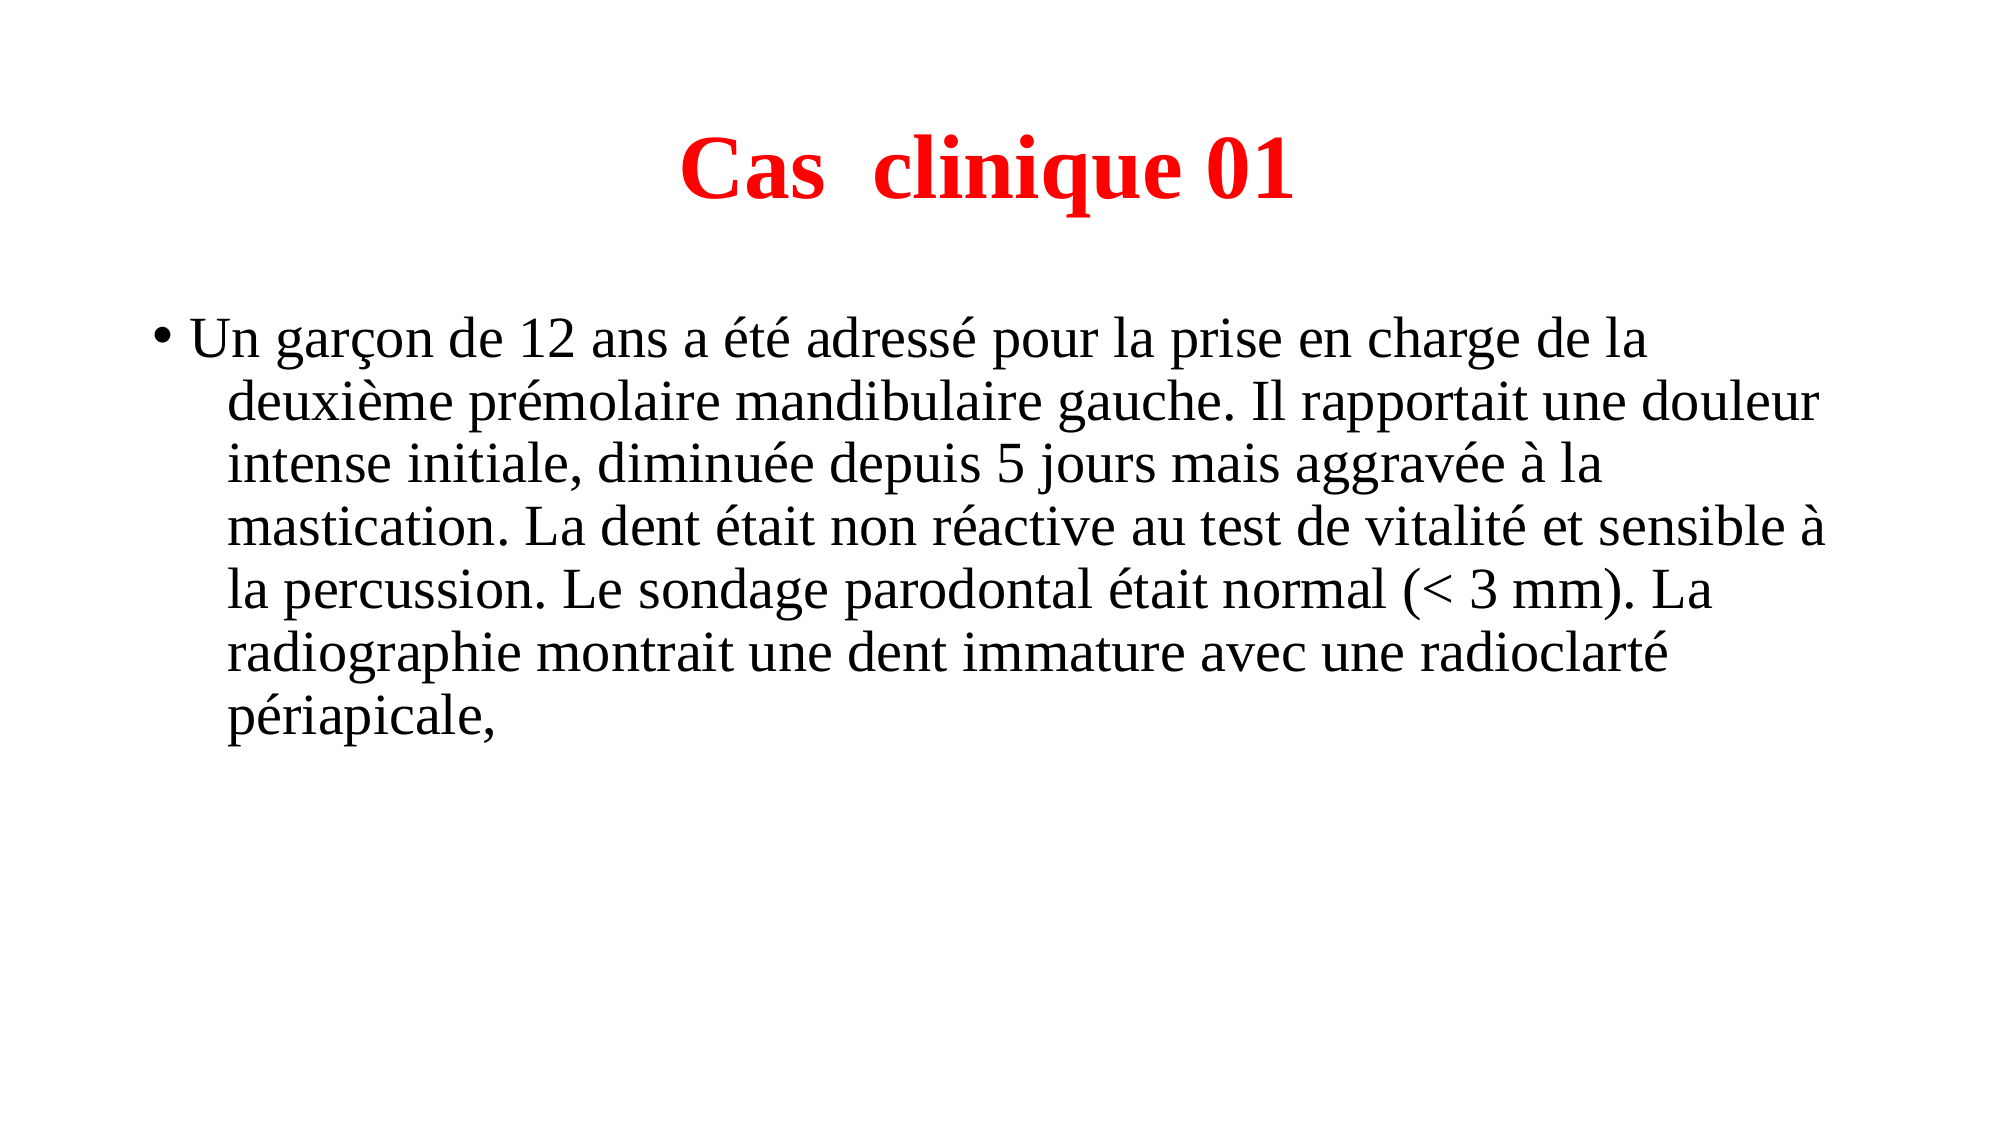

# Cas clinique 01
Un garçon de 12 ans a été adressé pour la prise en charge de la deuxième prémolaire mandibulaire gauche. Il rapportait une douleur intense initiale, diminuée depuis 5 jours mais aggravée à la mastication. La dent était non réactive au test de vitalité et sensible à la percussion. Le sondage parodontal était normal (< 3 mm). La radiographie montrait une dent immature avec une radioclarté périapicale,